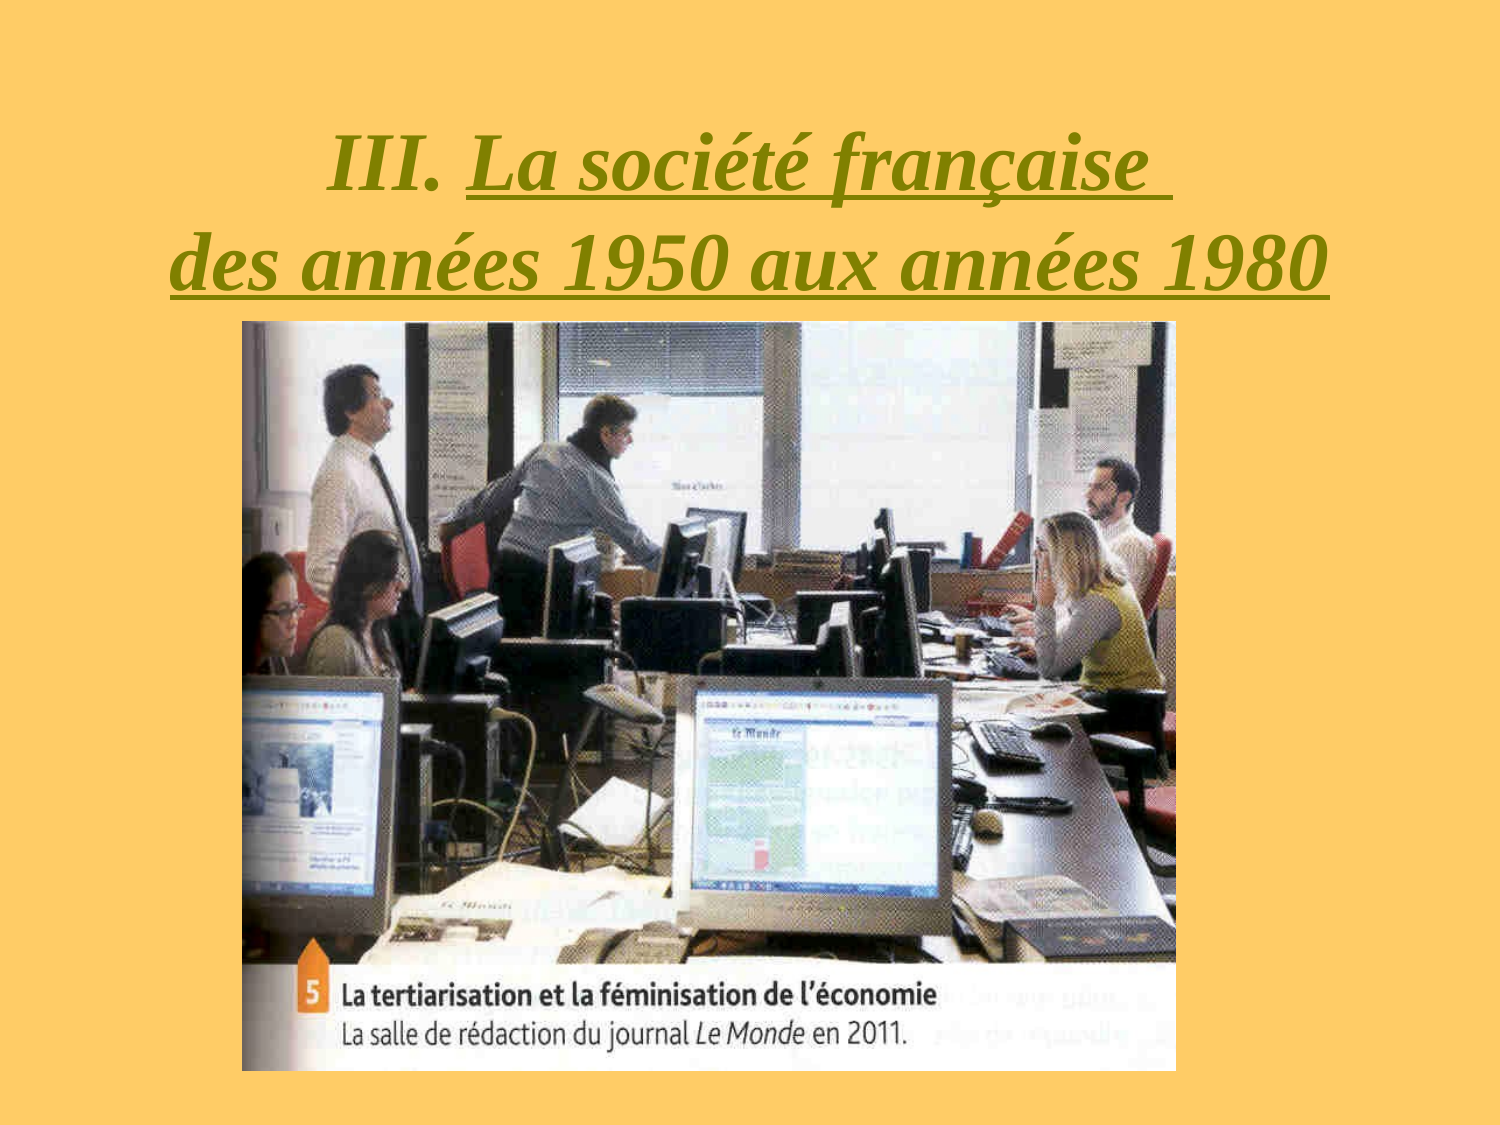

# III. La société française des années 1950 aux années 1980